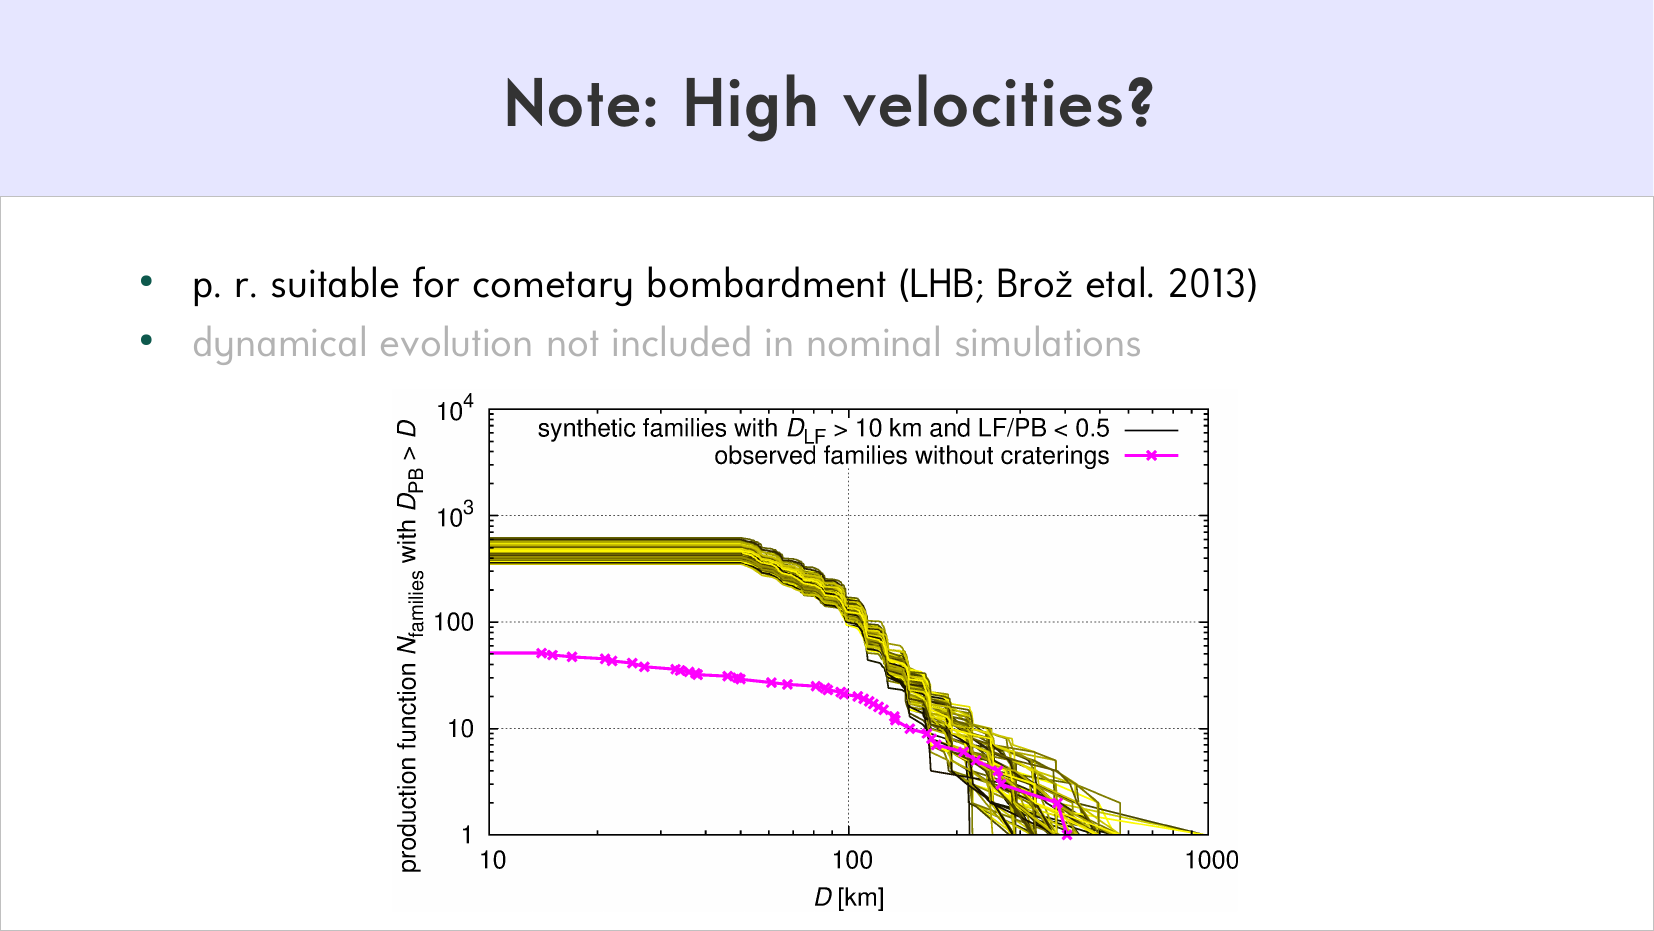

# Note: High velocities?
p. r. suitable for cometary bombardment (LHB; Brož etal. 2013)
dynamical evolution not included in nominal simulations